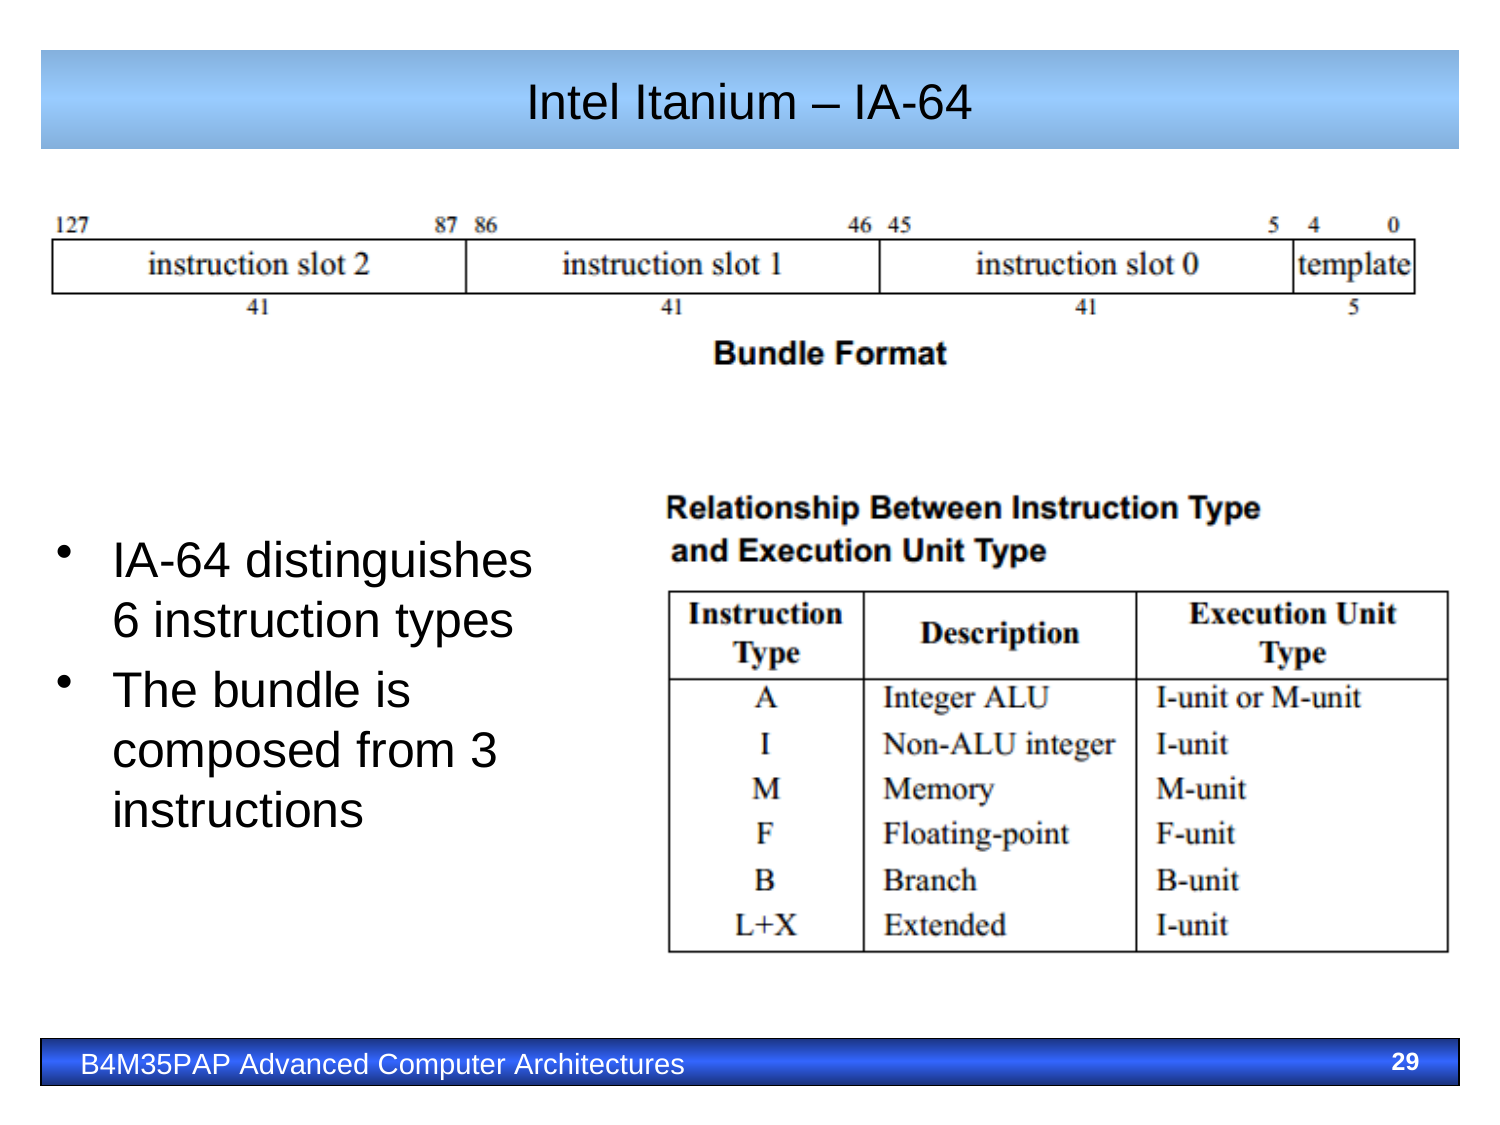

# Intel Itanium – IA-64
IA-64 distinguishes 6 instruction types
The bundle is composed from 3 instructions